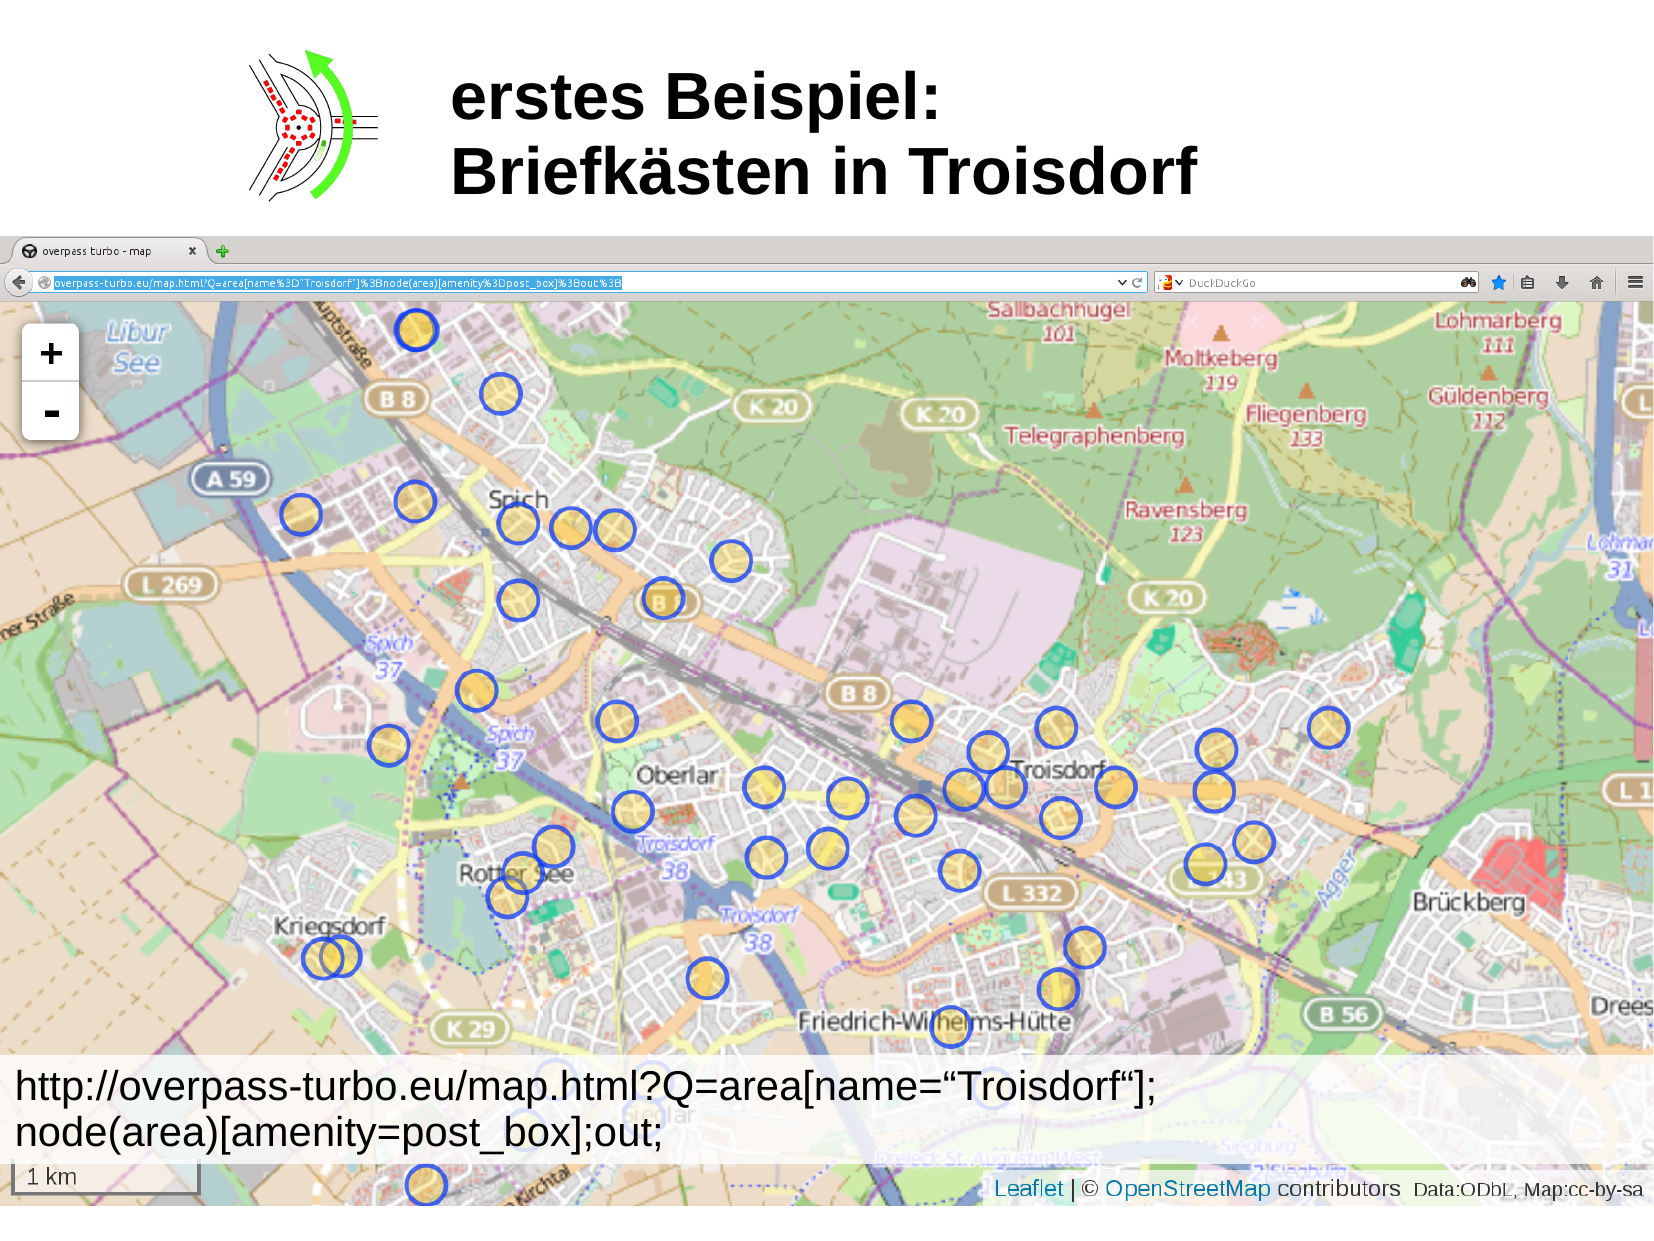

erstes Beispiel:
Briefkästen in Troisdorf
http://overpass-turbo.eu/map.html?Q=area[name=“Troisdorf“];
node(area)[amenity=post_box];out;